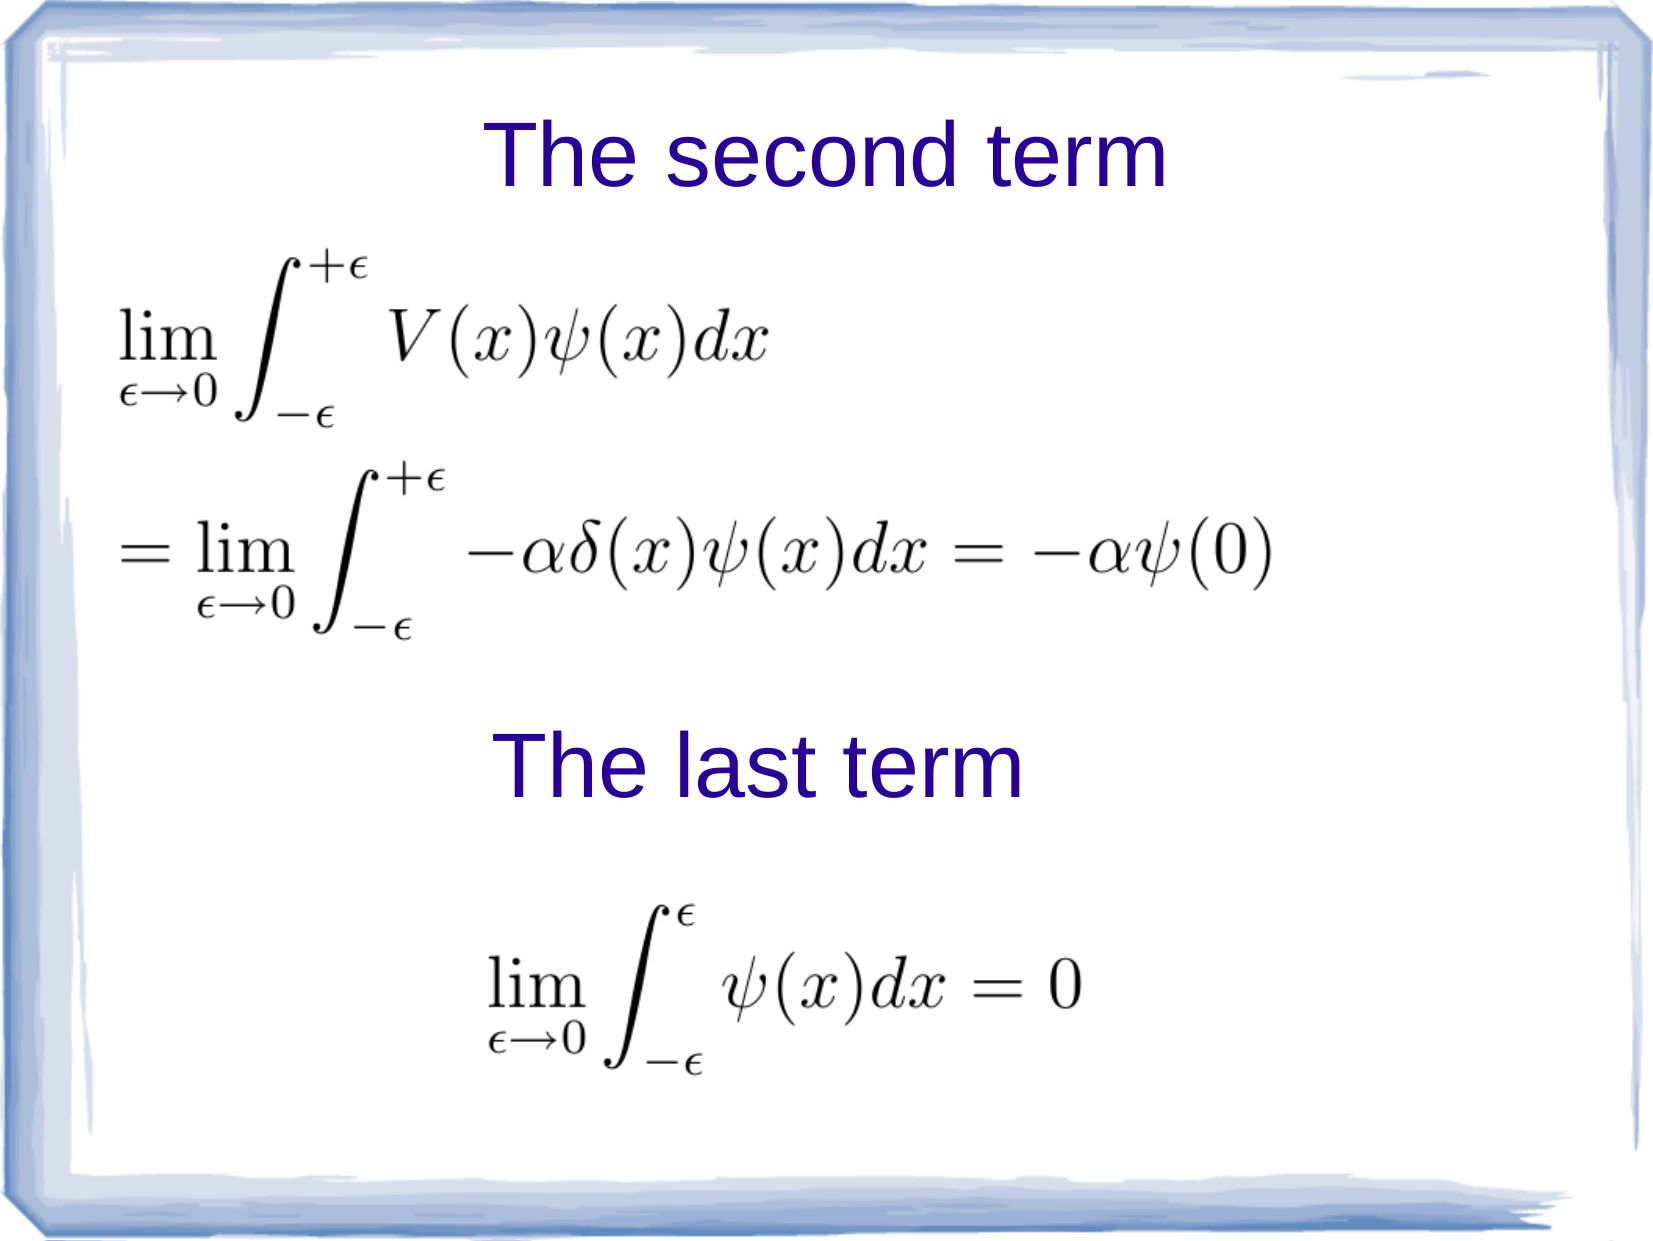

# The second term
The last term